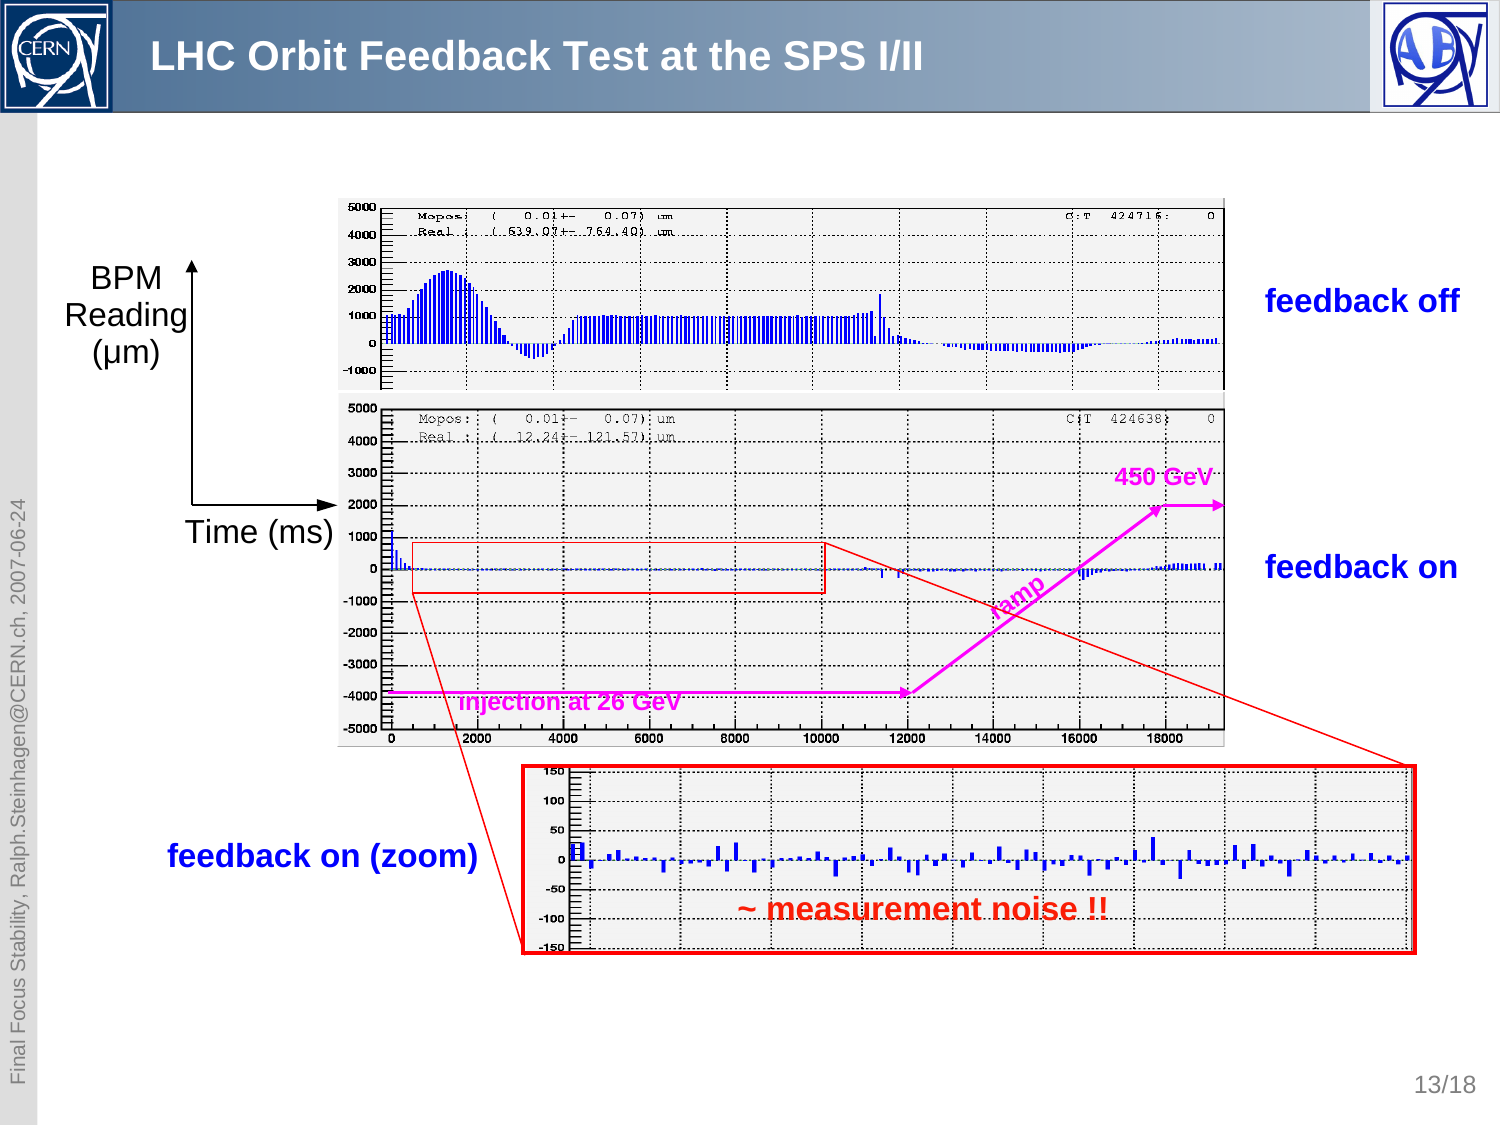

# LHC Orbit Feedback Test at the SPS I/II
BPM
Reading
(μm)
feedback off
450 GeV
Time (ms)
feedback on
ramp
injection at 26 GeV
feedback on (zoom)
~ measurement noise !!